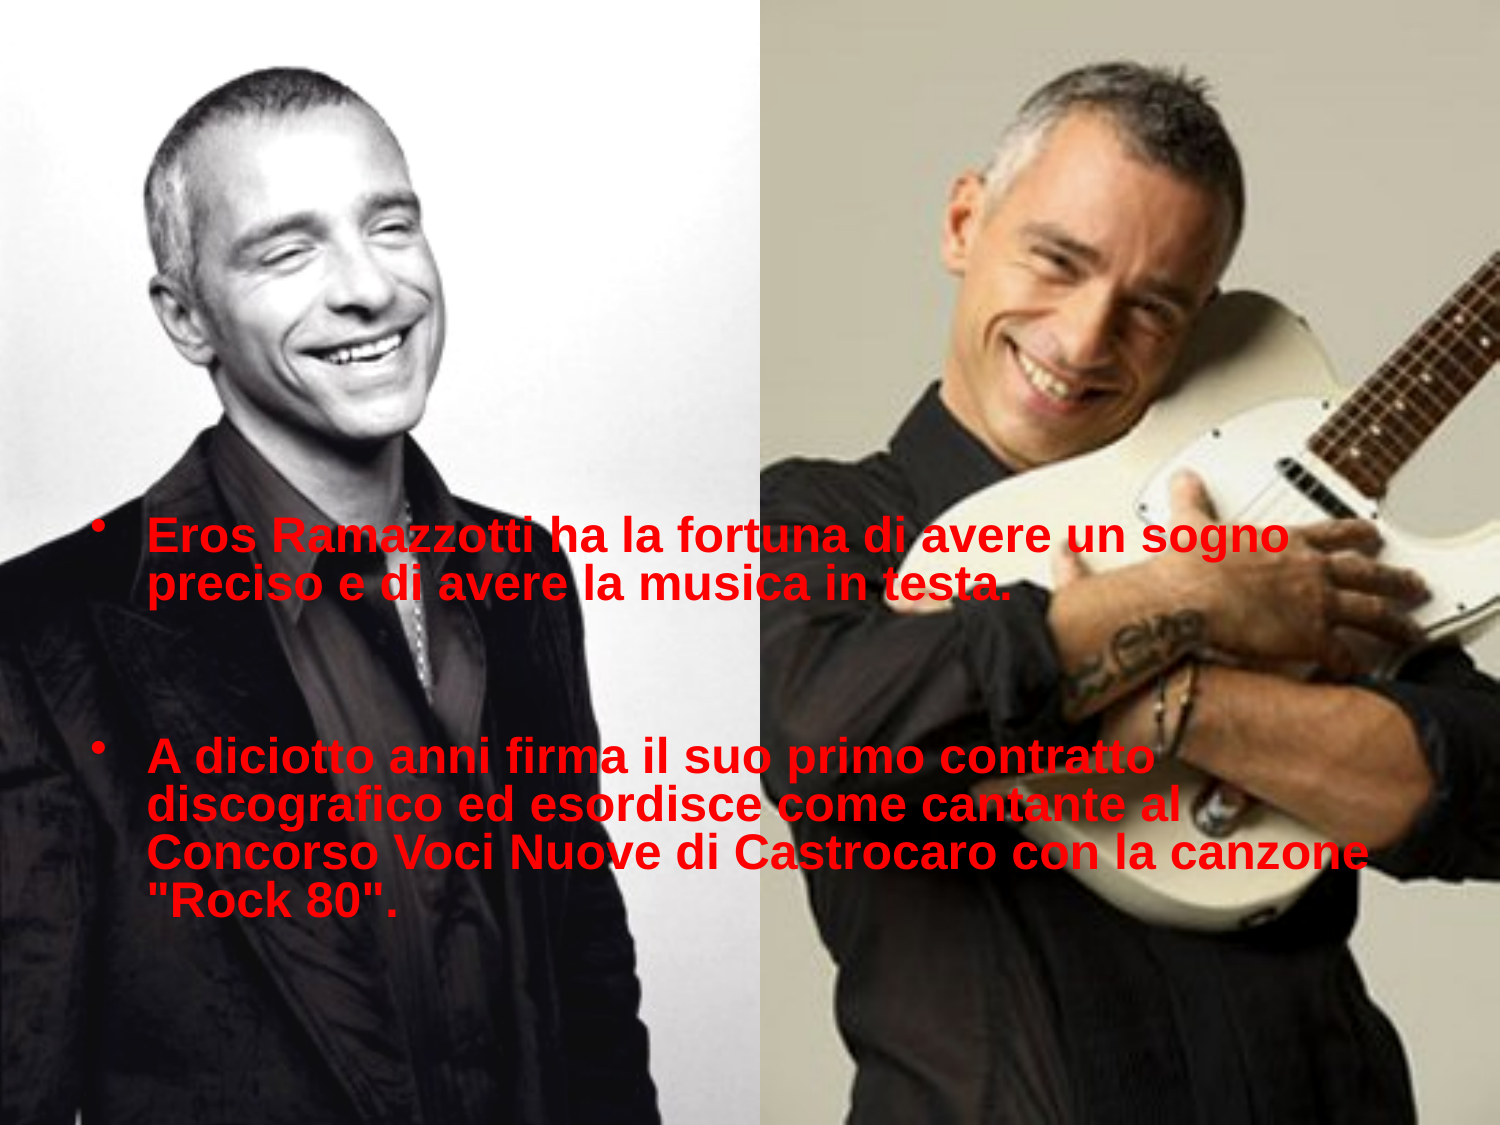

# Eros Ramazzotti ha la fortuna di avere un sogno preciso e di avere la musica in testa.
A diciotto anni firma il suo primo contratto discografico ed esordisce come cantante al Concorso Voci Nuove di Castrocaro con la canzone "Rock 80".